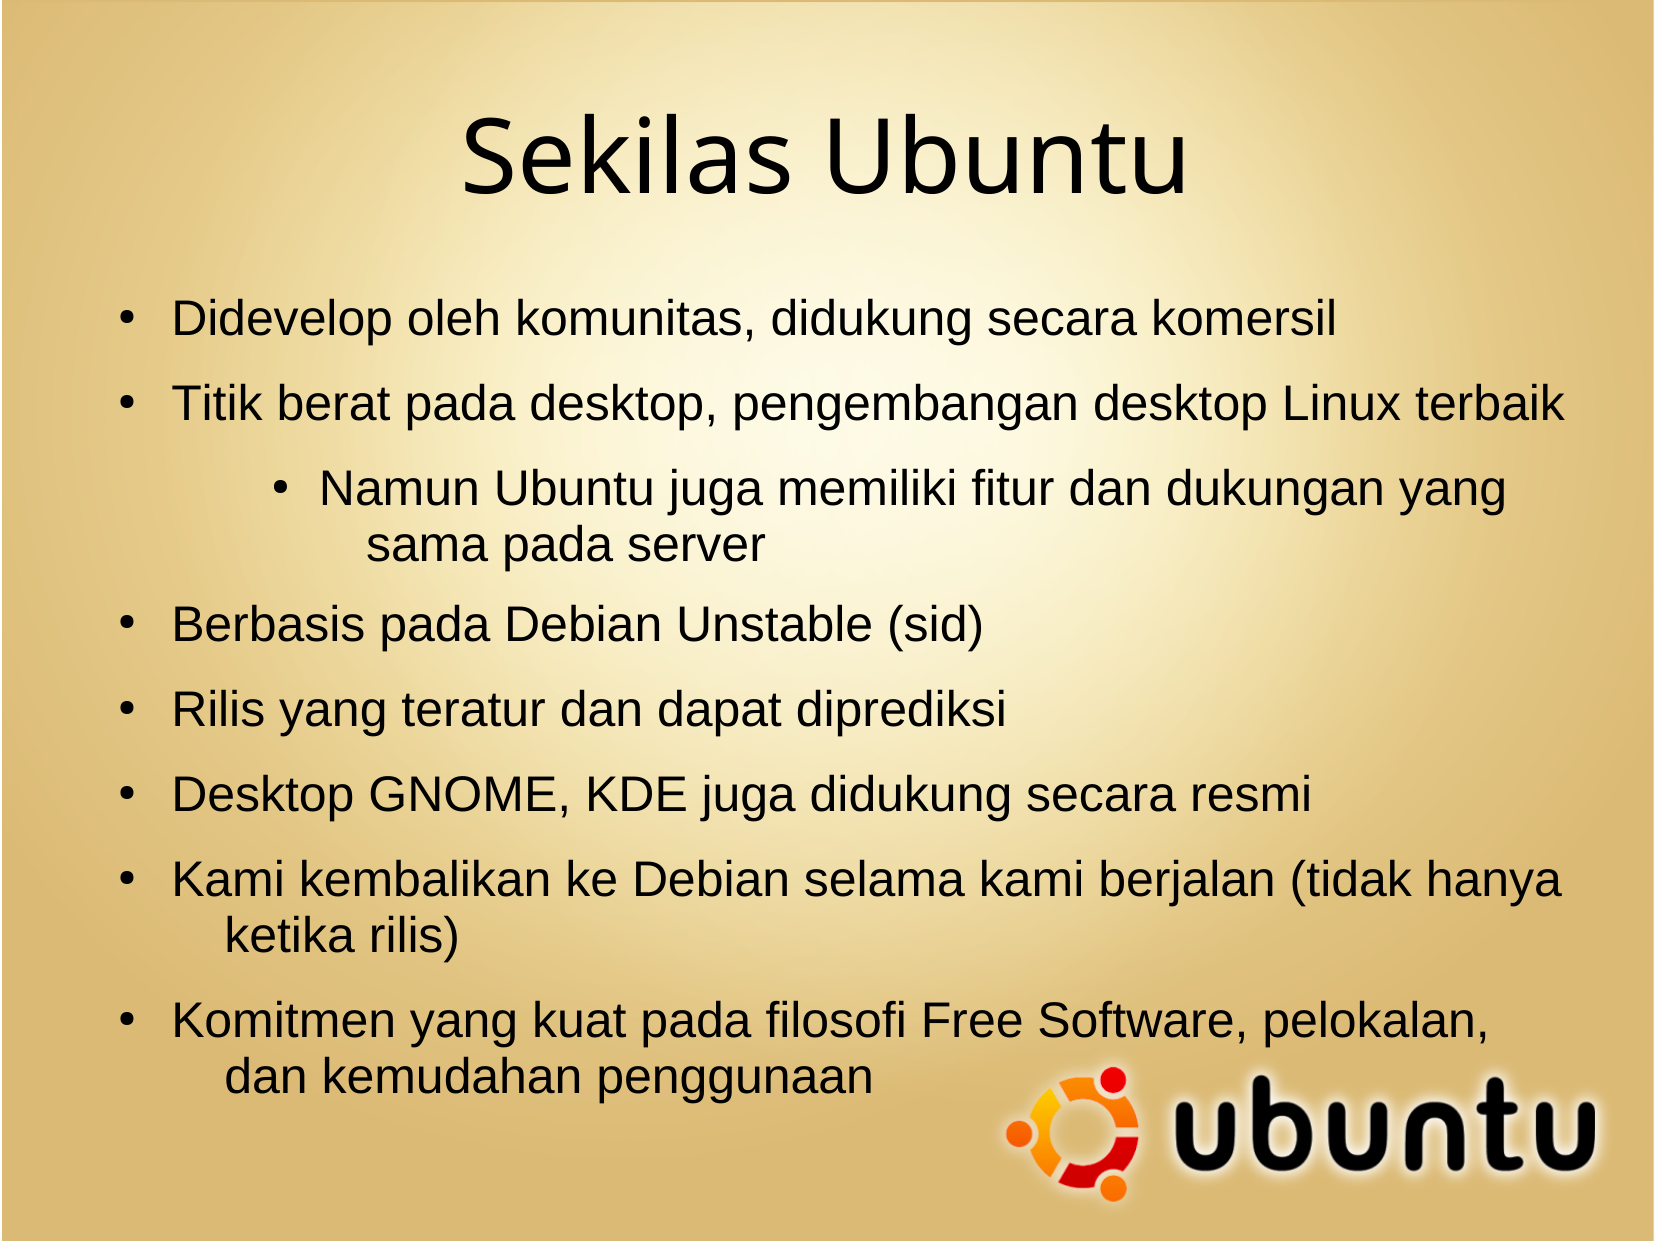

# Sekilas Ubuntu
Didevelop oleh komunitas, didukung secara komersil
Titik berat pada desktop, pengembangan desktop Linux terbaik
Namun Ubuntu juga memiliki fitur dan dukungan yang sama pada server
Berbasis pada Debian Unstable (sid)
Rilis yang teratur dan dapat diprediksi
Desktop GNOME, KDE juga didukung secara resmi
Kami kembalikan ke Debian selama kami berjalan (tidak hanya ketika rilis)
Komitmen yang kuat pada filosofi Free Software, pelokalan, dan kemudahan penggunaan